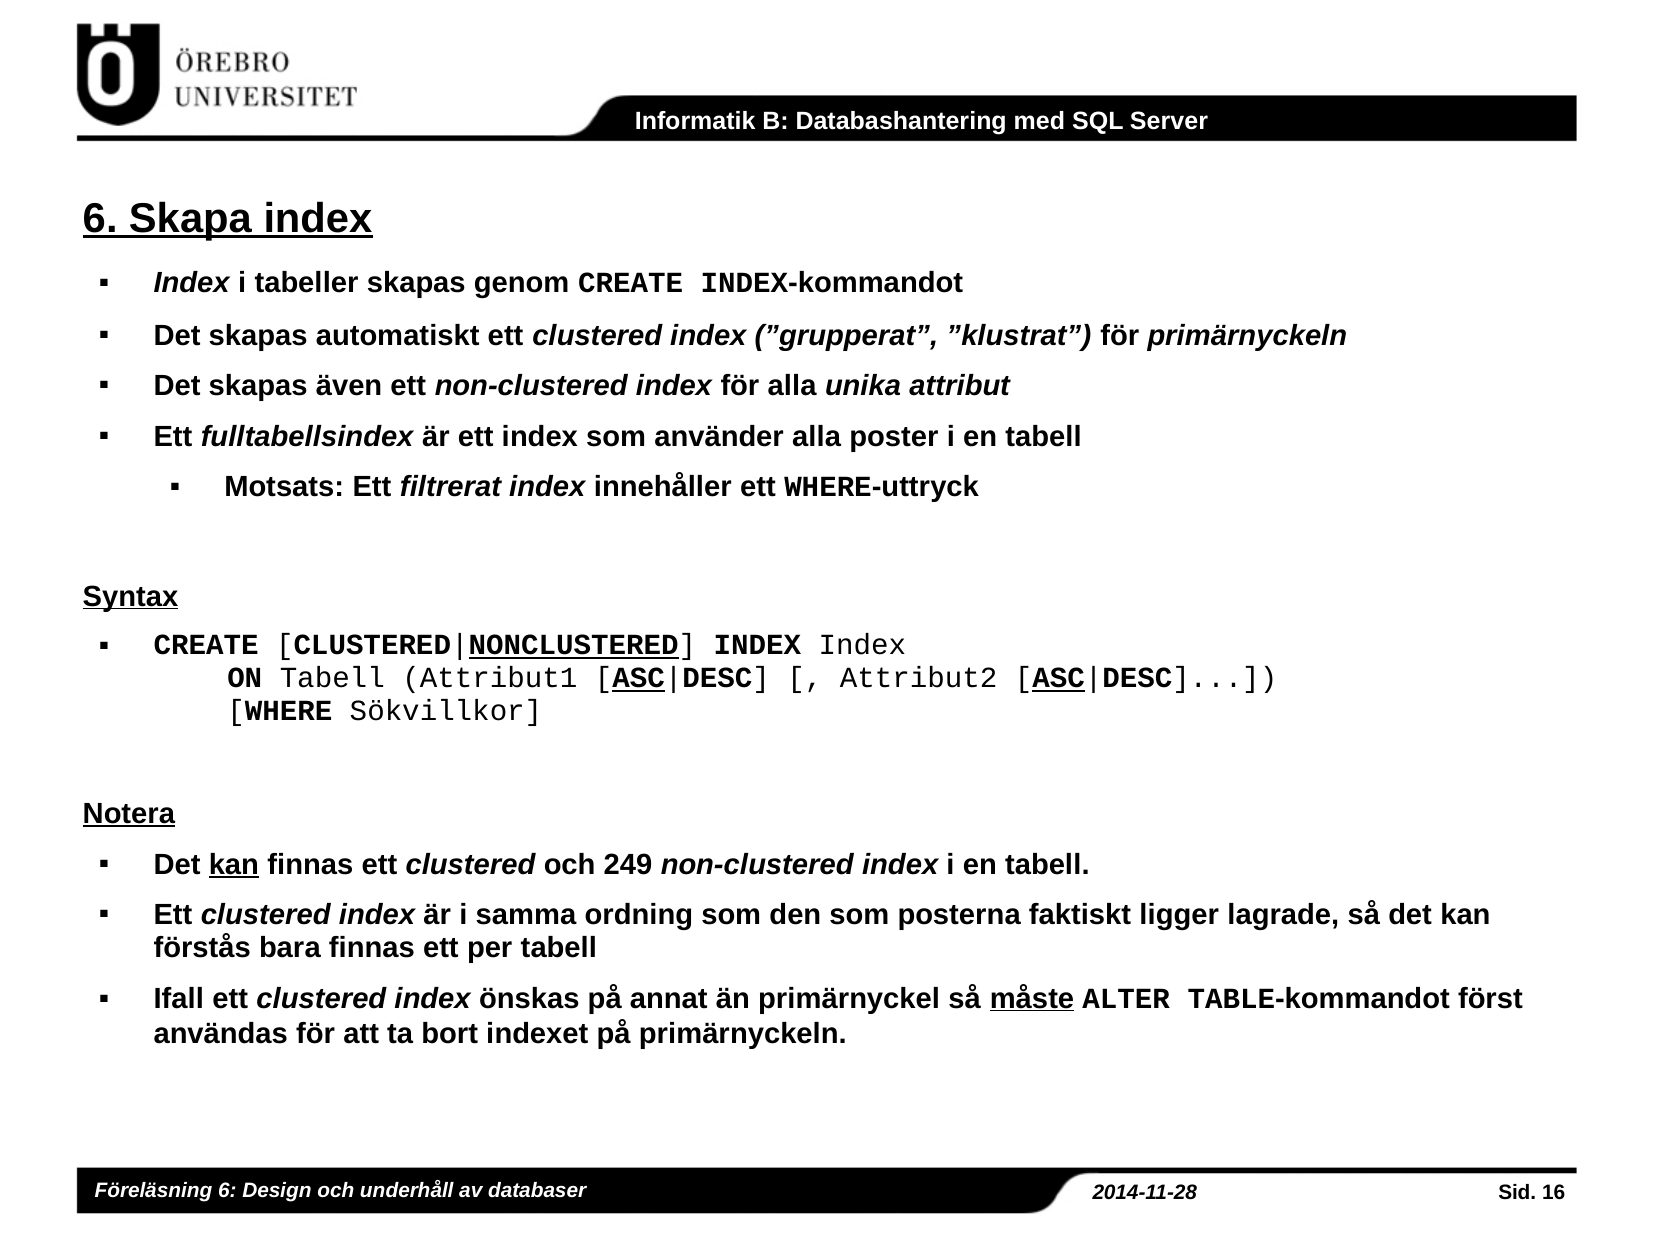

# 6. Skapa index
Index i tabeller skapas genom CREATE INDEX-kommandot
Det skapas automatiskt ett clustered index (”grupperat”, ”klustrat”) för primärnyckeln
Det skapas även ett non-clustered index för alla unika attribut
Ett fulltabellsindex är ett index som använder alla poster i en tabell
Motsats: Ett filtrerat index innehåller ett WHERE-uttryck
Syntax
CREATE [CLUSTERED|NONCLUSTERED] INDEX Index
	ON Tabell (Attribut1 [ASC|DESC] [, Attribut2 [ASC|DESC]...])
	[WHERE Sökvillkor]
Notera
Det kan finnas ett clustered och 249 non-clustered index i en tabell.
Ett clustered index är i samma ordning som den som posterna faktiskt ligger lagrade, så det kan förstås bara finnas ett per tabell
Ifall ett clustered index önskas på annat än primärnyckel så måste ALTER TABLE-kommandot först användas för att ta bort indexet på primärnyckeln.
Föreläsning 6: Design och underhåll av databaser
2014-11-28
16